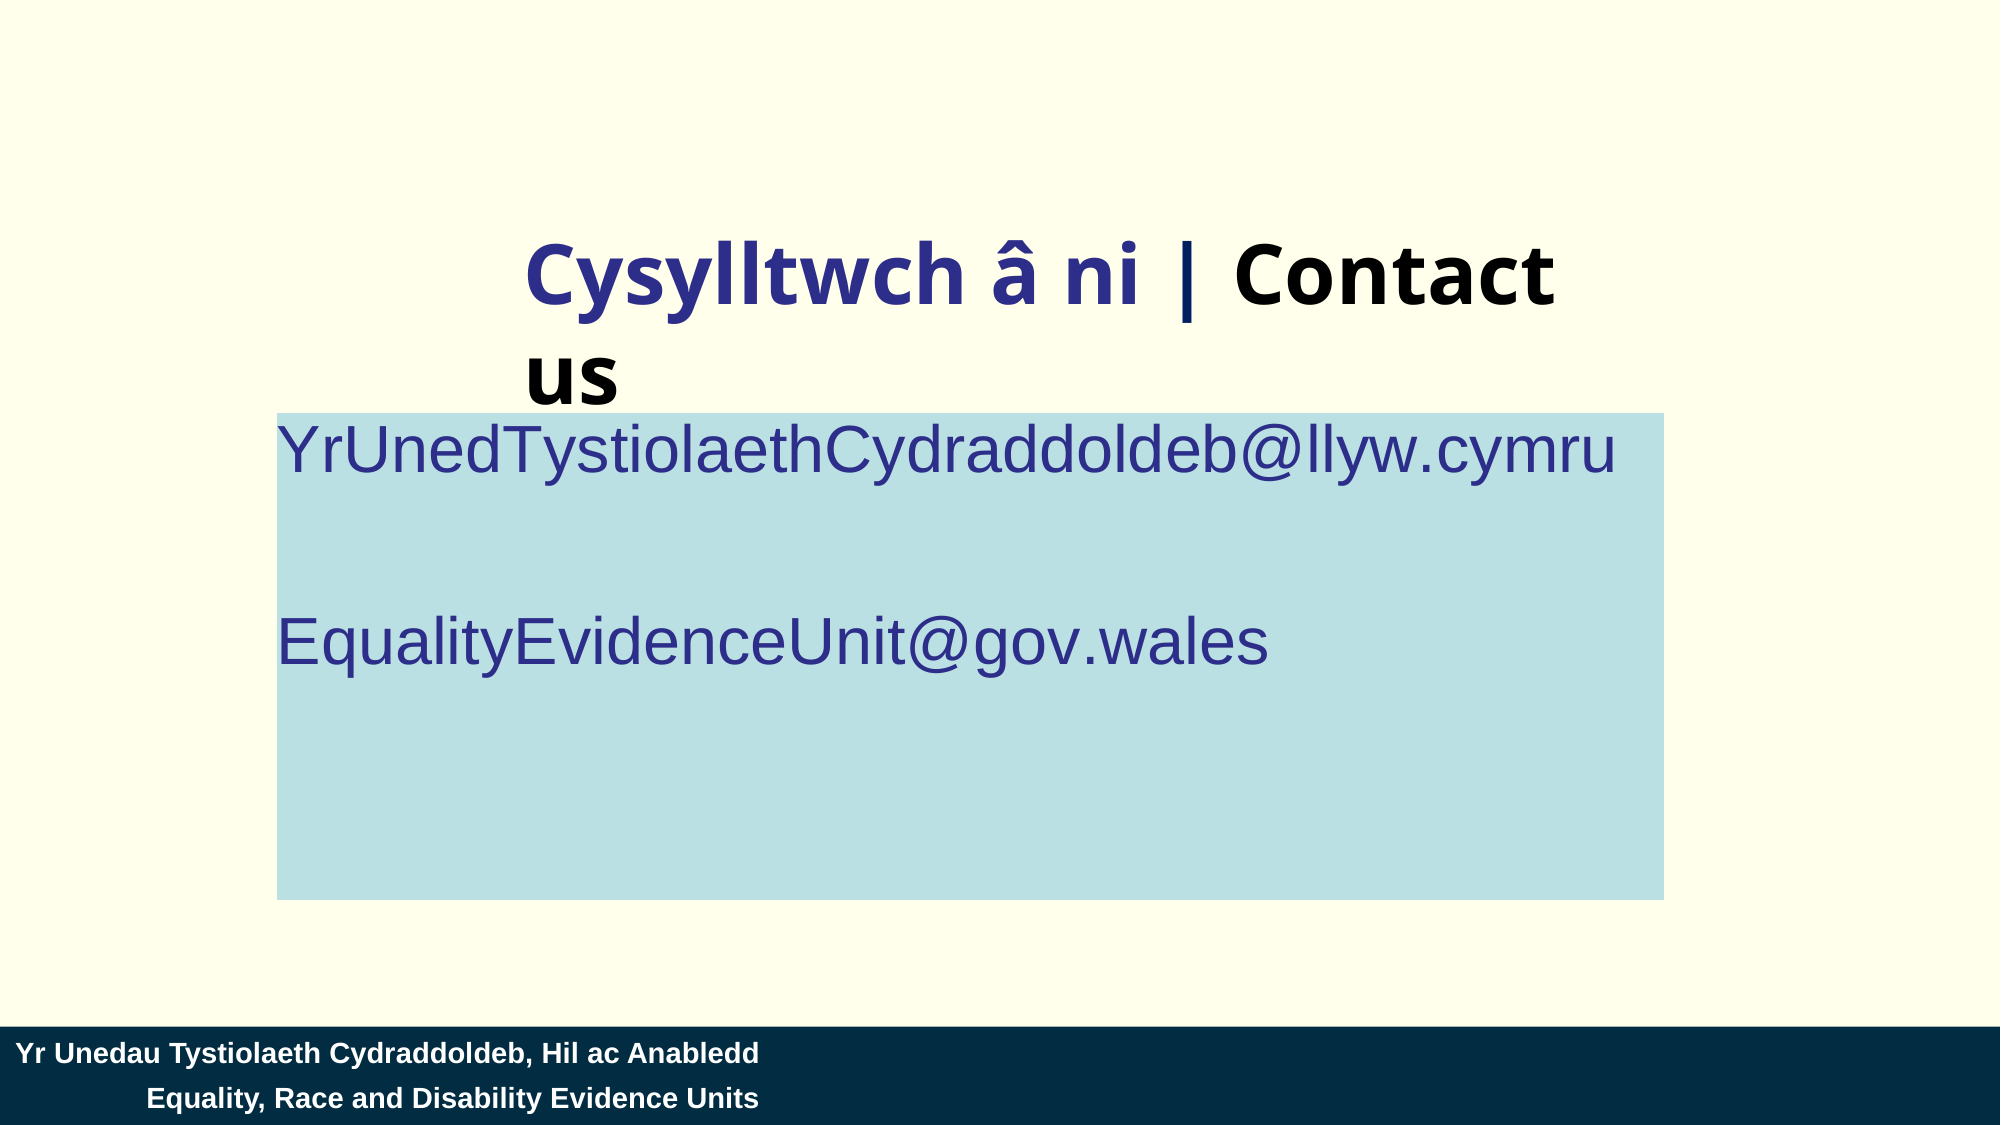

Cysylltwch â ni | Contact us
| YrUnedTystiolaethCydraddoldeb@llyw.cymru EqualityEvidenceUnit@gov.wales |
| --- |
Yr Unedau Tystiolaeth Cydraddoldeb, Hil ac Anabledd
Equality, Race and Disability Evidence Units